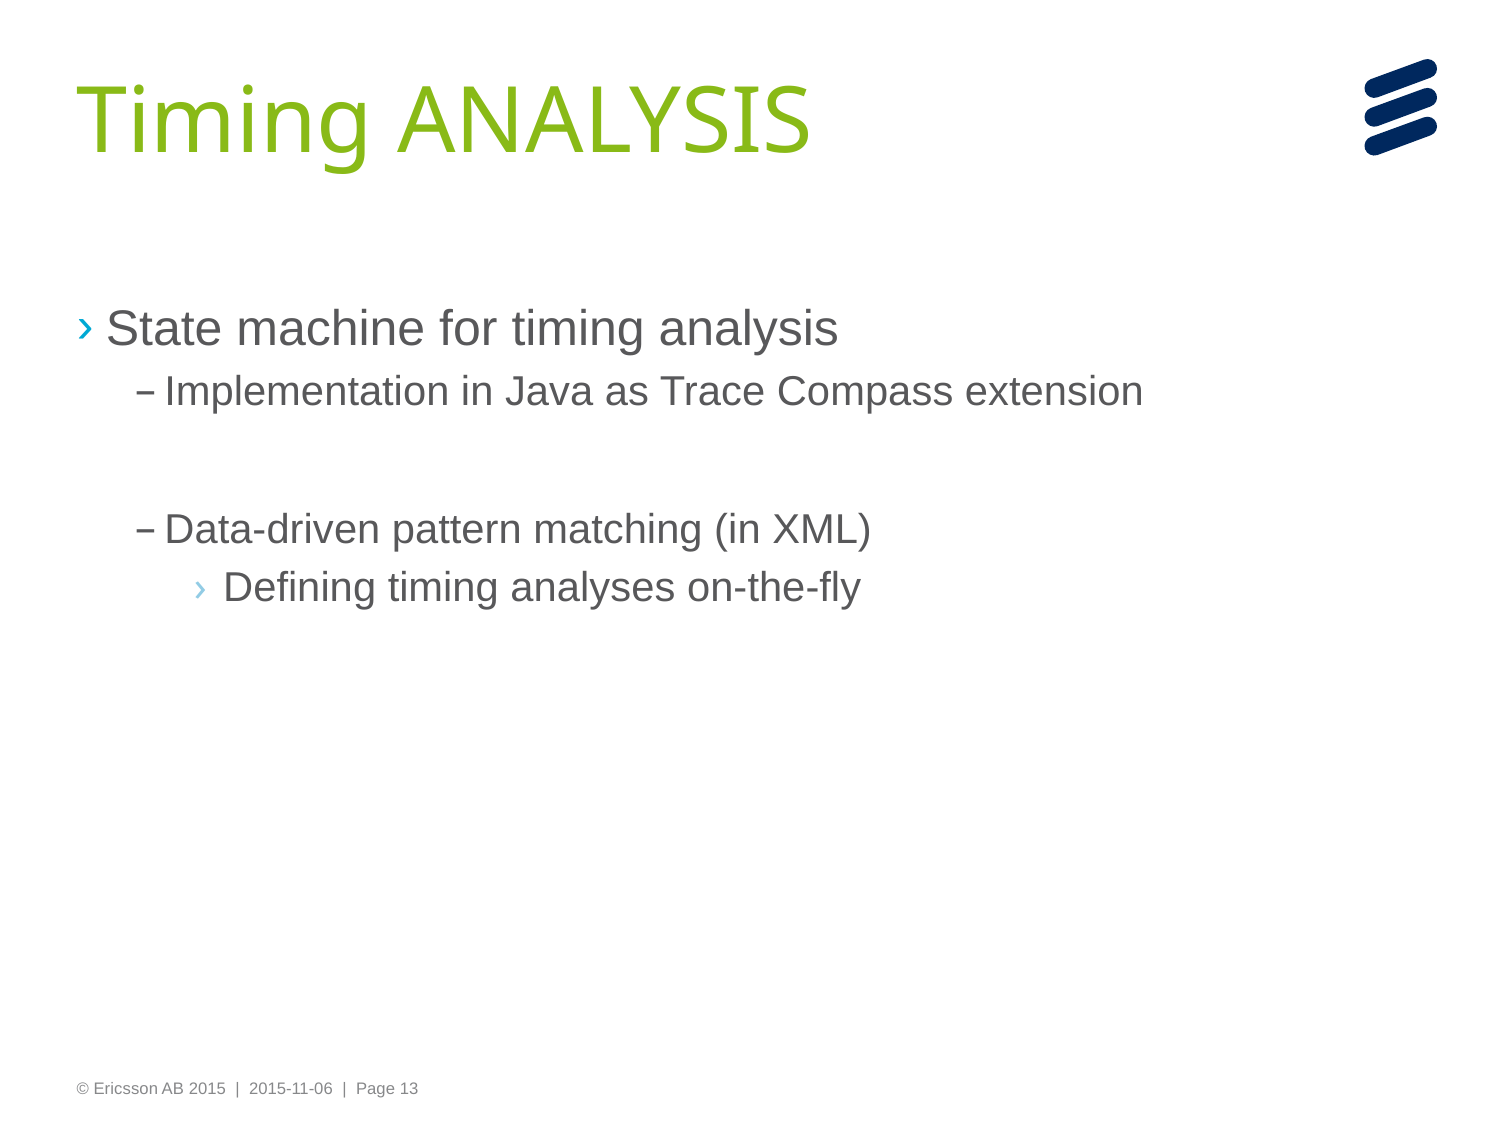

Timing ANALYSIS
# State machine for timing analysis
Implementation in Java as Trace Compass extension
Data-driven pattern matching (in XML)
Defining timing analyses on-the-fly